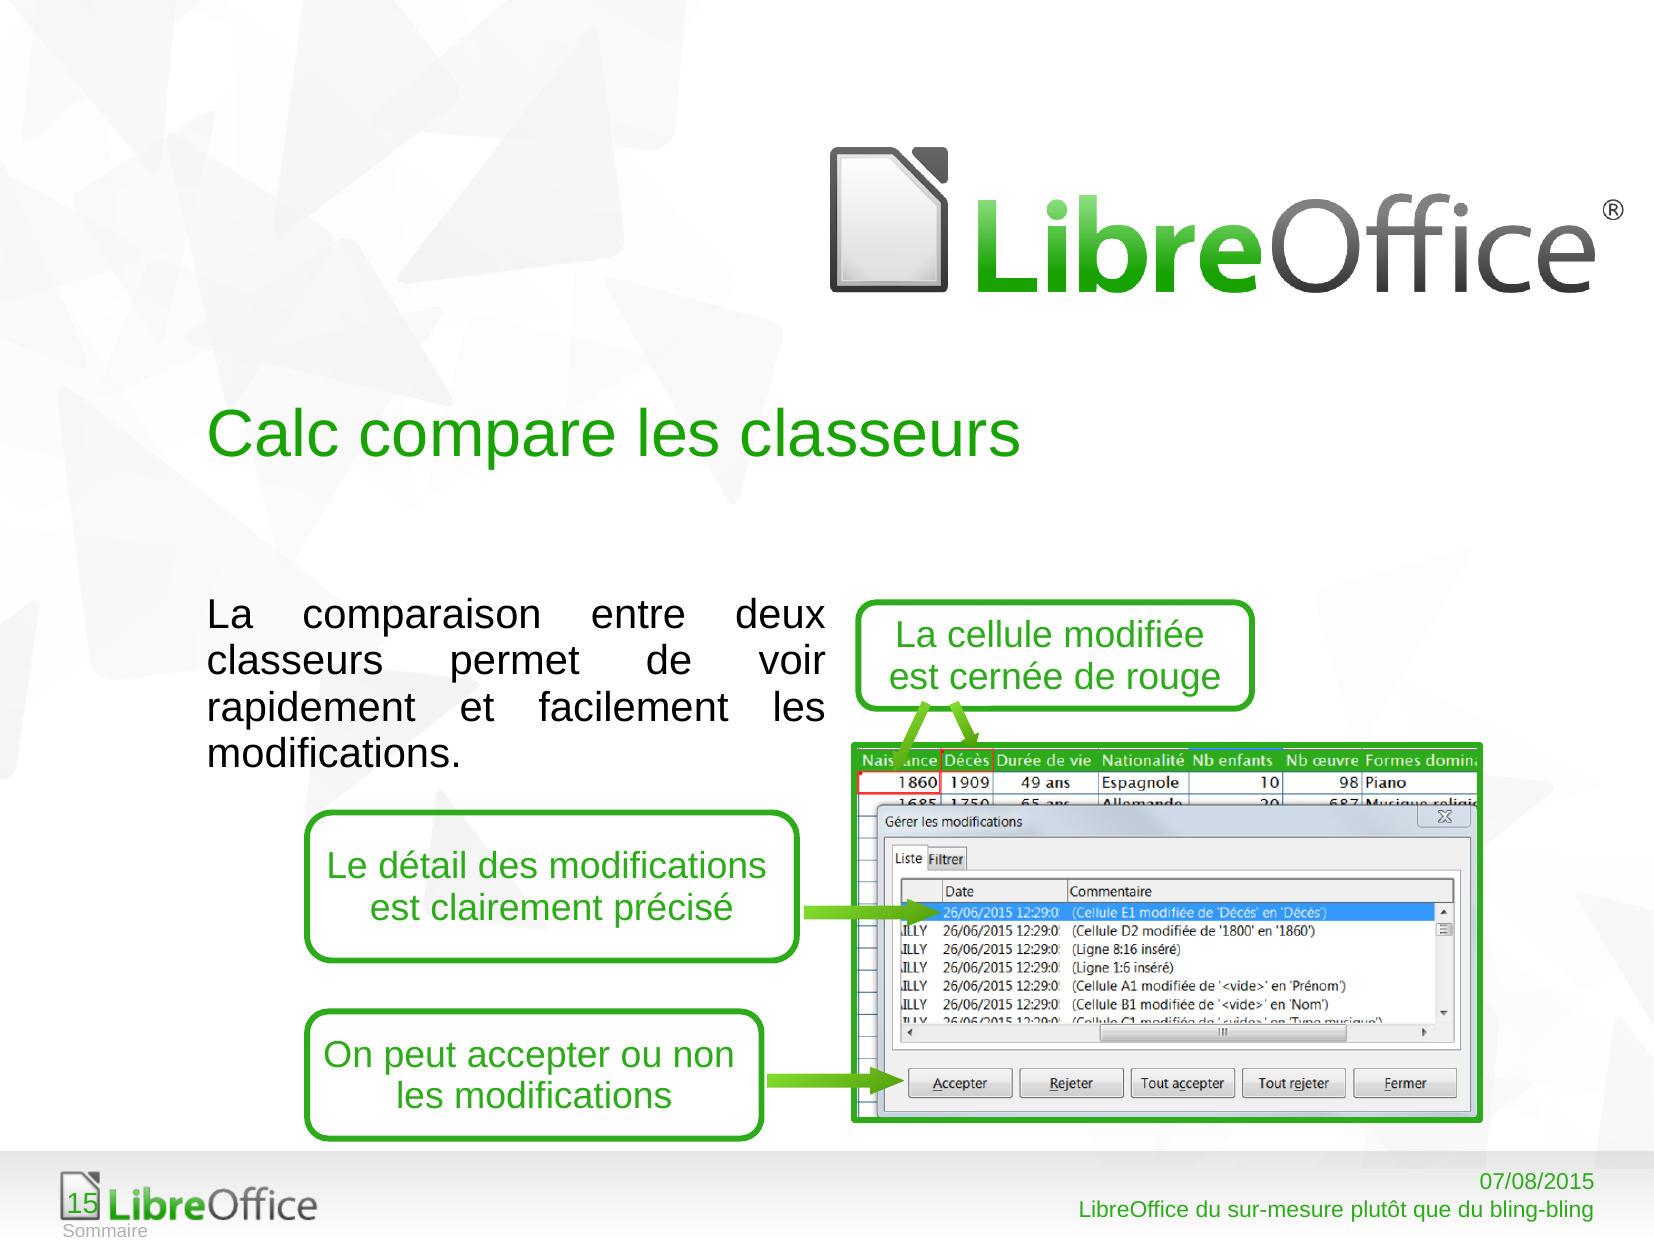

# Calc compare les classeurs
La comparaison entre deux classeurs permet de voir rapidement et facilement les modifications.
La cellule modifiée
est cernée de rouge
Le détail des modifications
est clairement précisé
On peut accepter ou non
les modifications
07/08/2015
15
LibreOffice du sur-mesure plutôt que du bling-bling